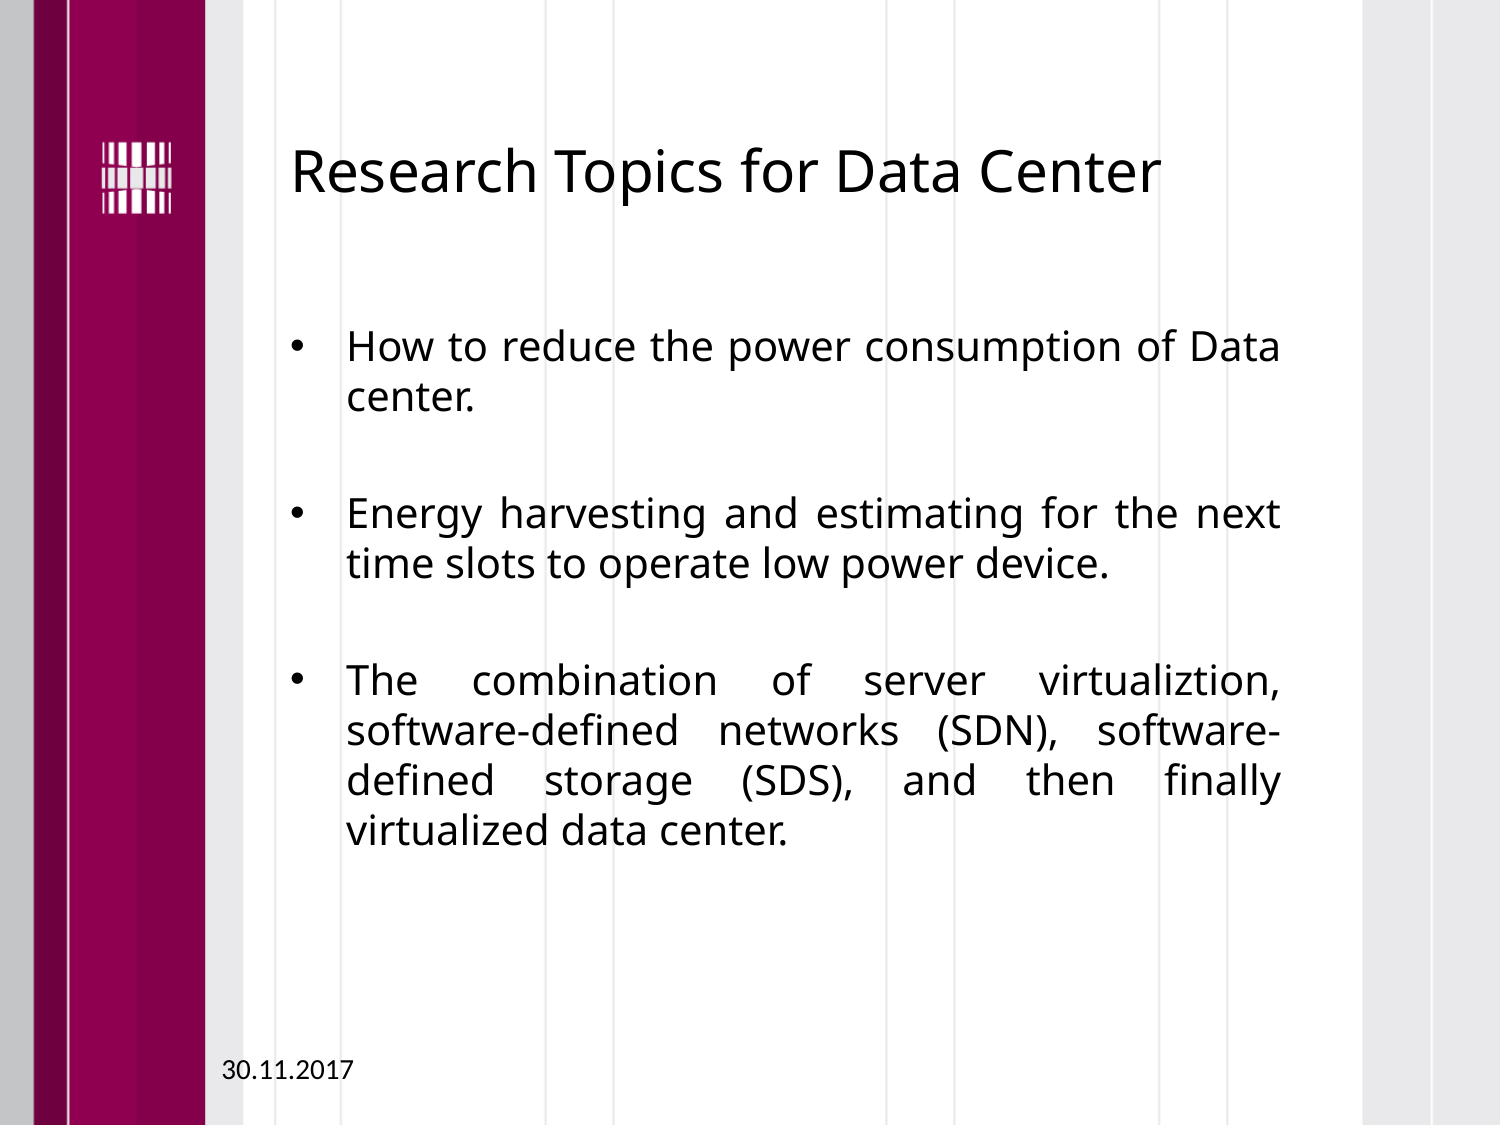

# Research Topics for Data Center
How to reduce the power consumption of Data center.
Energy harvesting and estimating for the next time slots to operate low power device.
The combination of server virtualiztion, software-defined networks (SDN), software-defined storage (SDS), and then finally virtualized data center.
30.11.2017